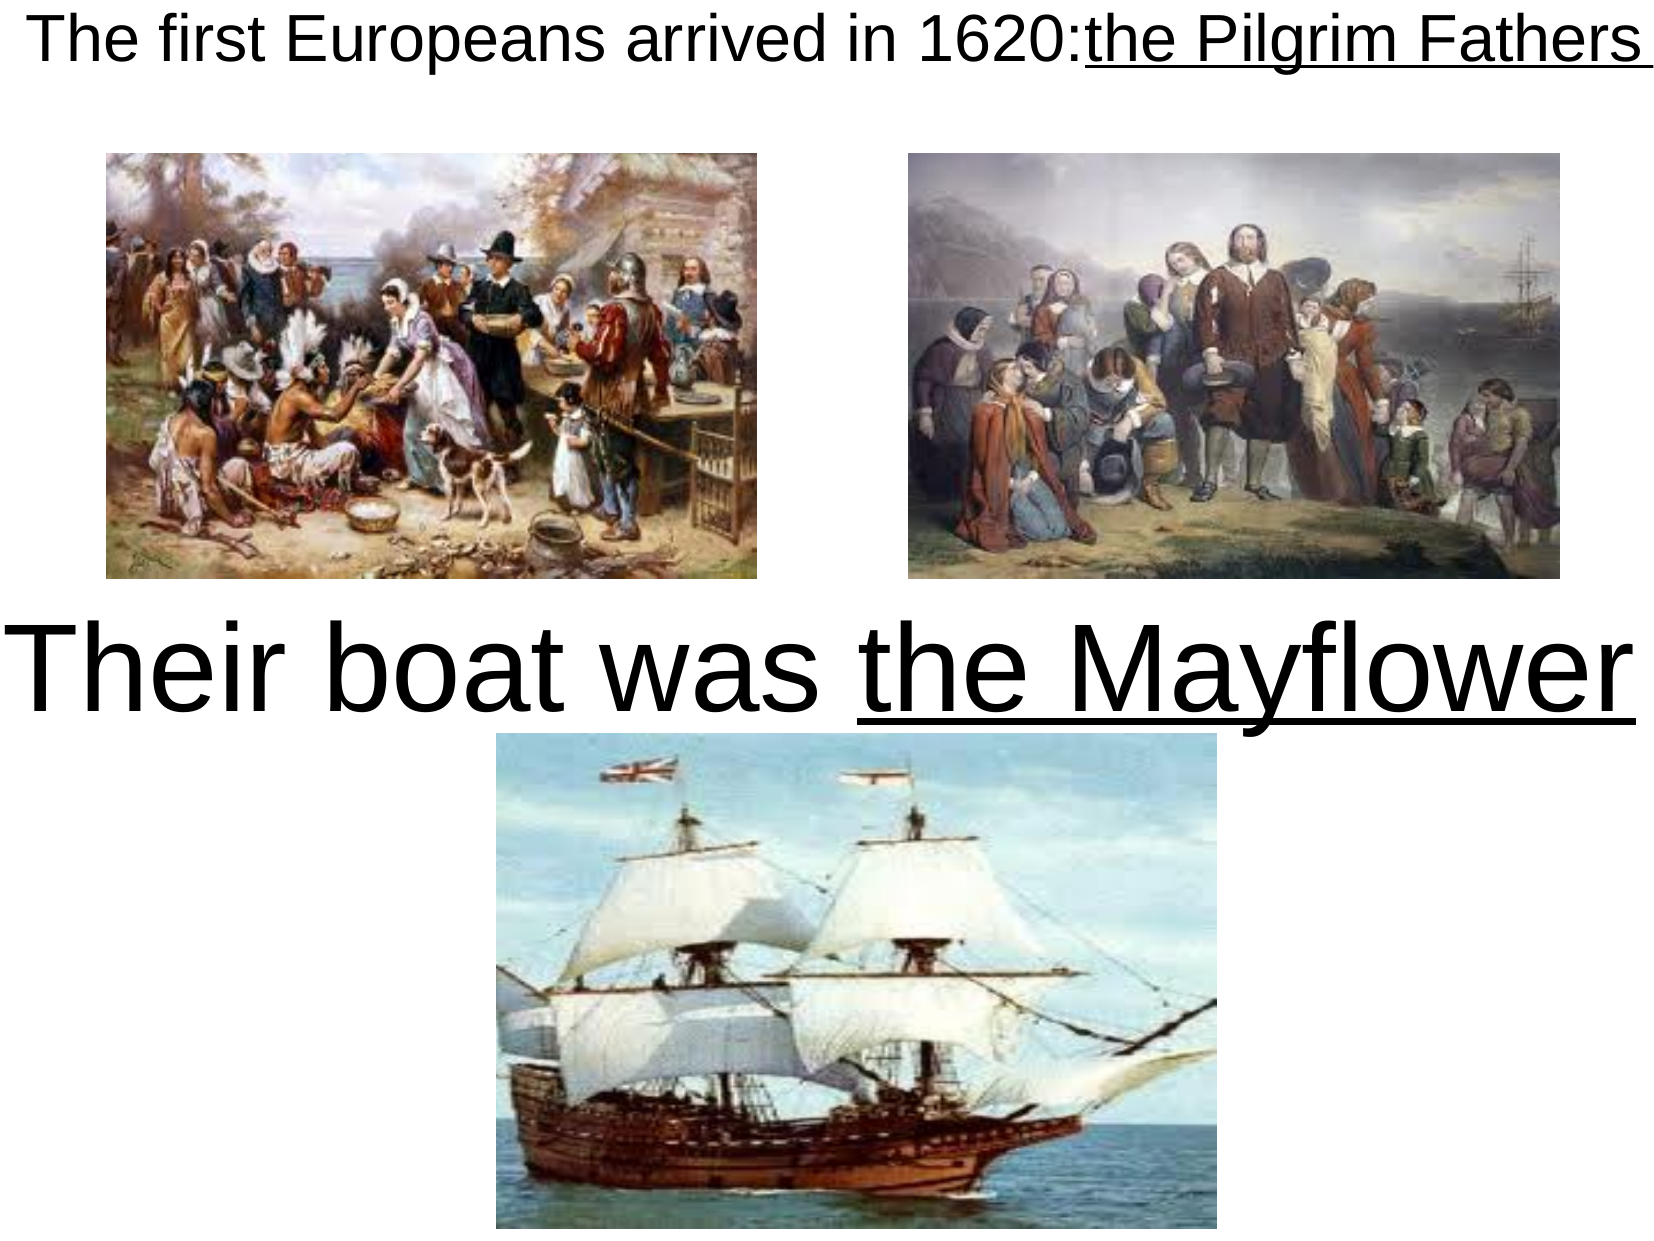

The first Europeans arrived in 1620:the Pilgrim Fathers
Their boat was the Mayflower